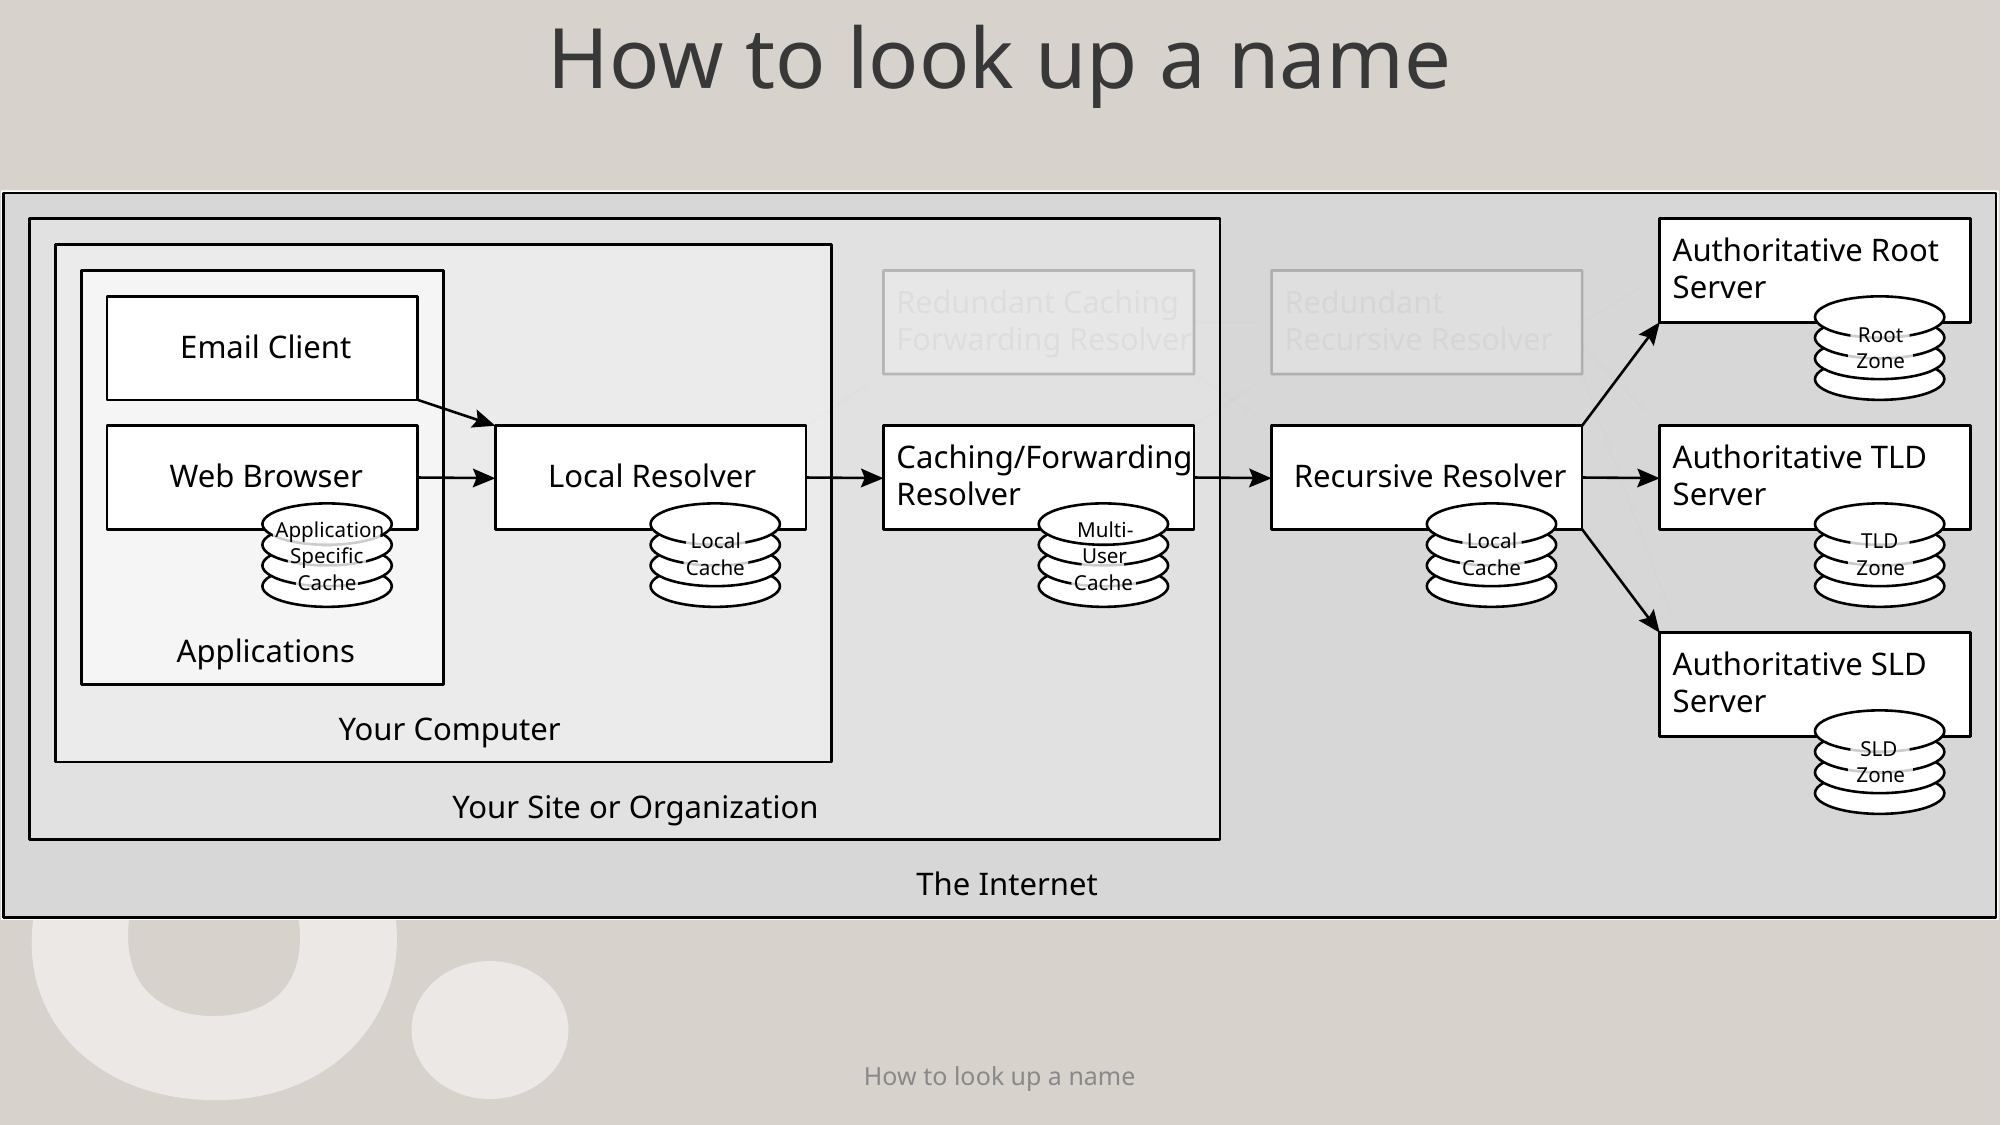

How to look up a name
#
How to look up a name